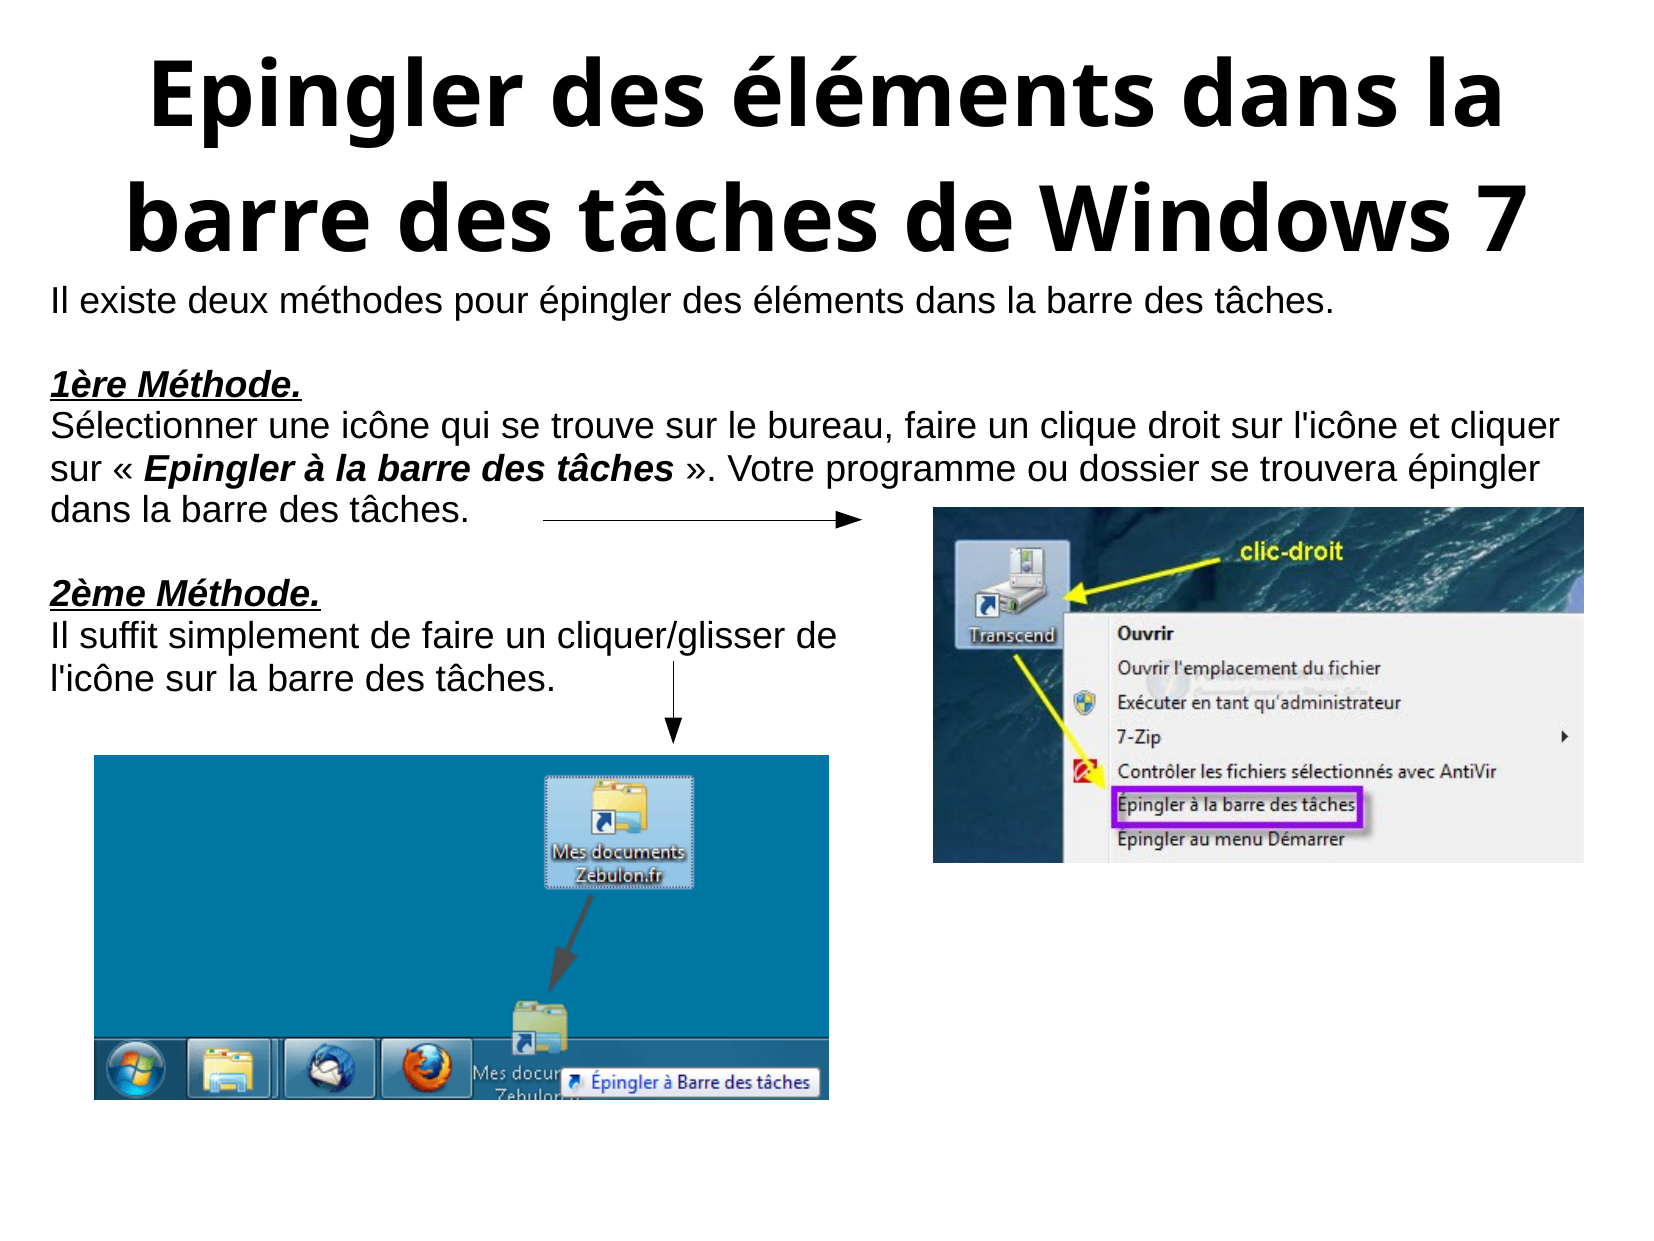

# Epingler des éléments dans la barre des tâches de Windows 7
Il existe deux méthodes pour épingler des éléments dans la barre des tâches.
1ère Méthode.
Sélectionner une icône qui se trouve sur le bureau, faire un clique droit sur l'icône et cliquer sur « Epingler à la barre des tâches ». Votre programme ou dossier se trouvera épingler dans la barre des tâches.
2ème Méthode.
Il suffit simplement de faire un cliquer/glisser de
l'icône sur la barre des tâches.